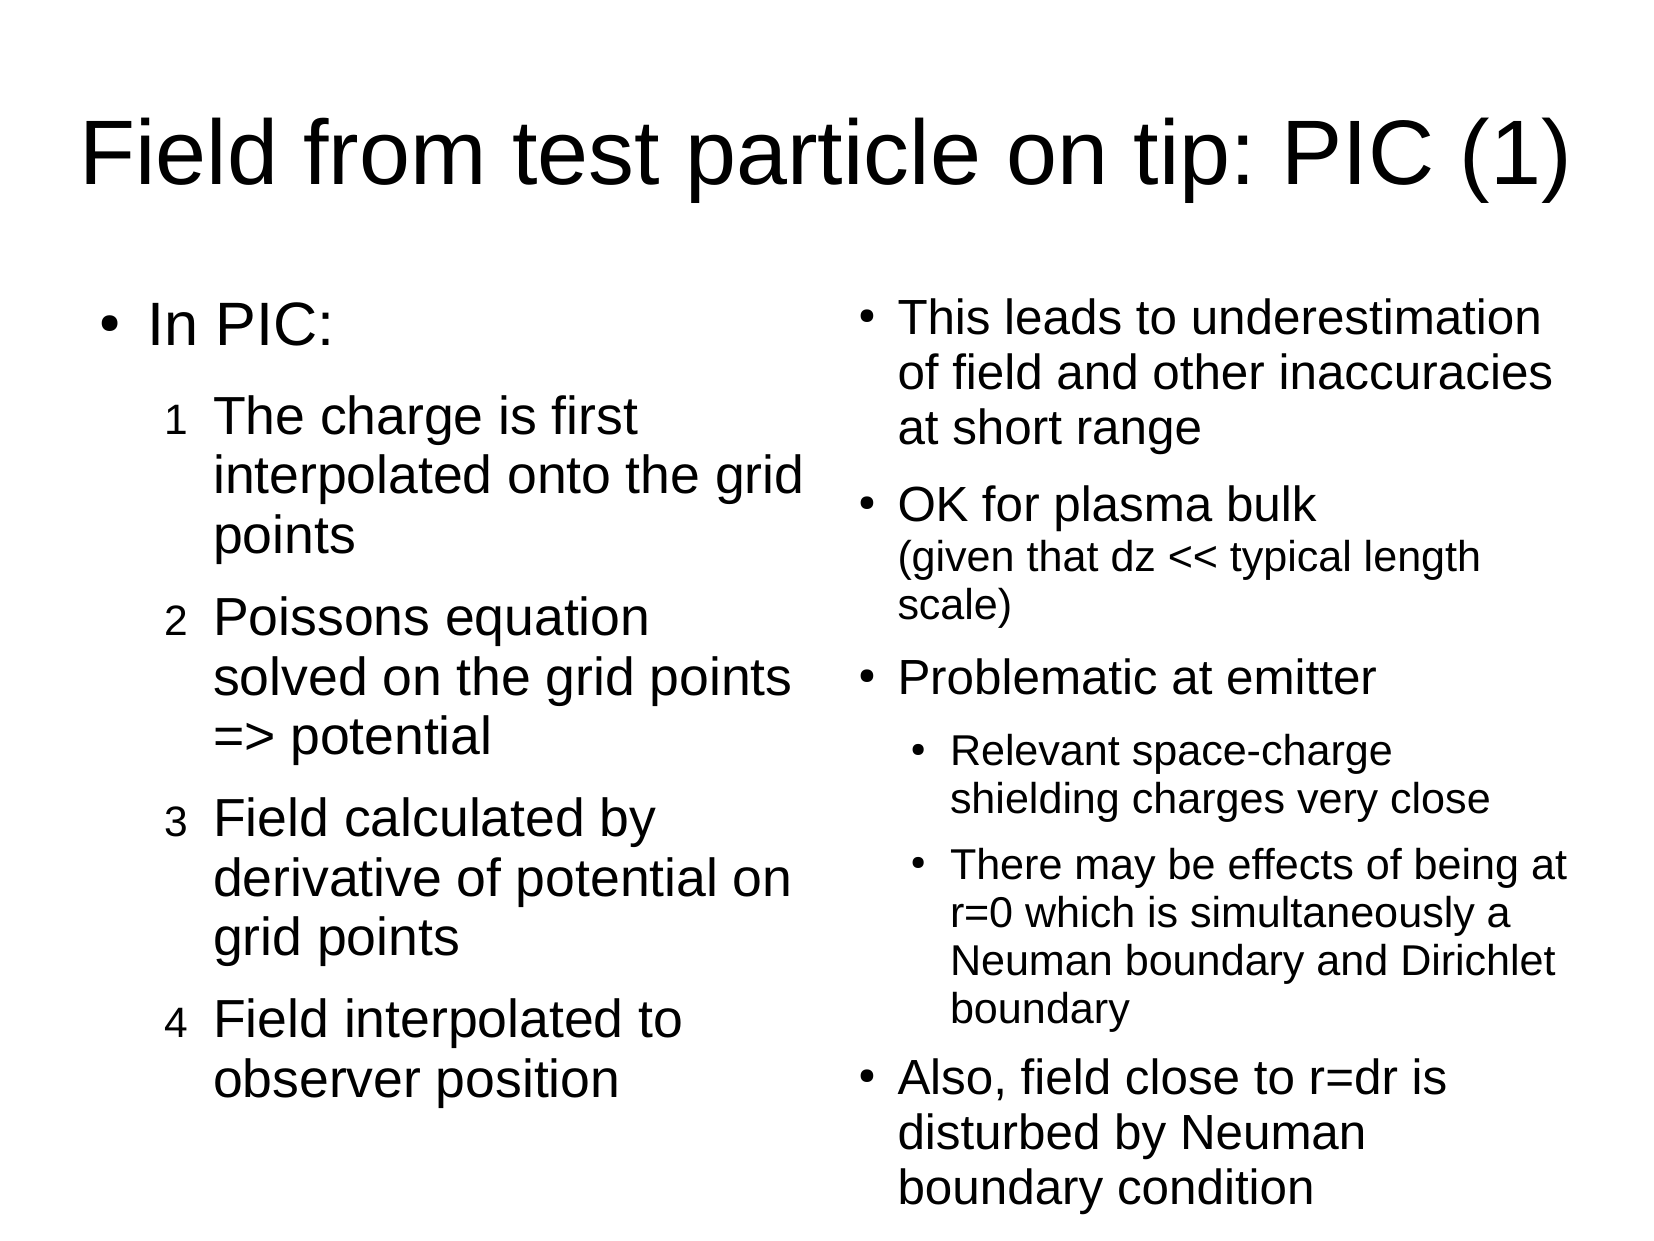

# Field from test particle on tip: PIC (1)
In PIC:
The charge is first interpolated onto the grid points
Poissons equation solved on the grid points => potential
Field calculated by derivative of potential on grid points
Field interpolated to observer position
This leads to underestimation of field and other inaccuracies at short range
OK for plasma bulk
(given that dz << typical length scale)
Problematic at emitter
Relevant space-charge shielding charges very close
There may be effects of being at r=0 which is simultaneously a Neuman boundary and Dirichlet boundary
Also, field close to r=dr is disturbed by Neuman boundary condition